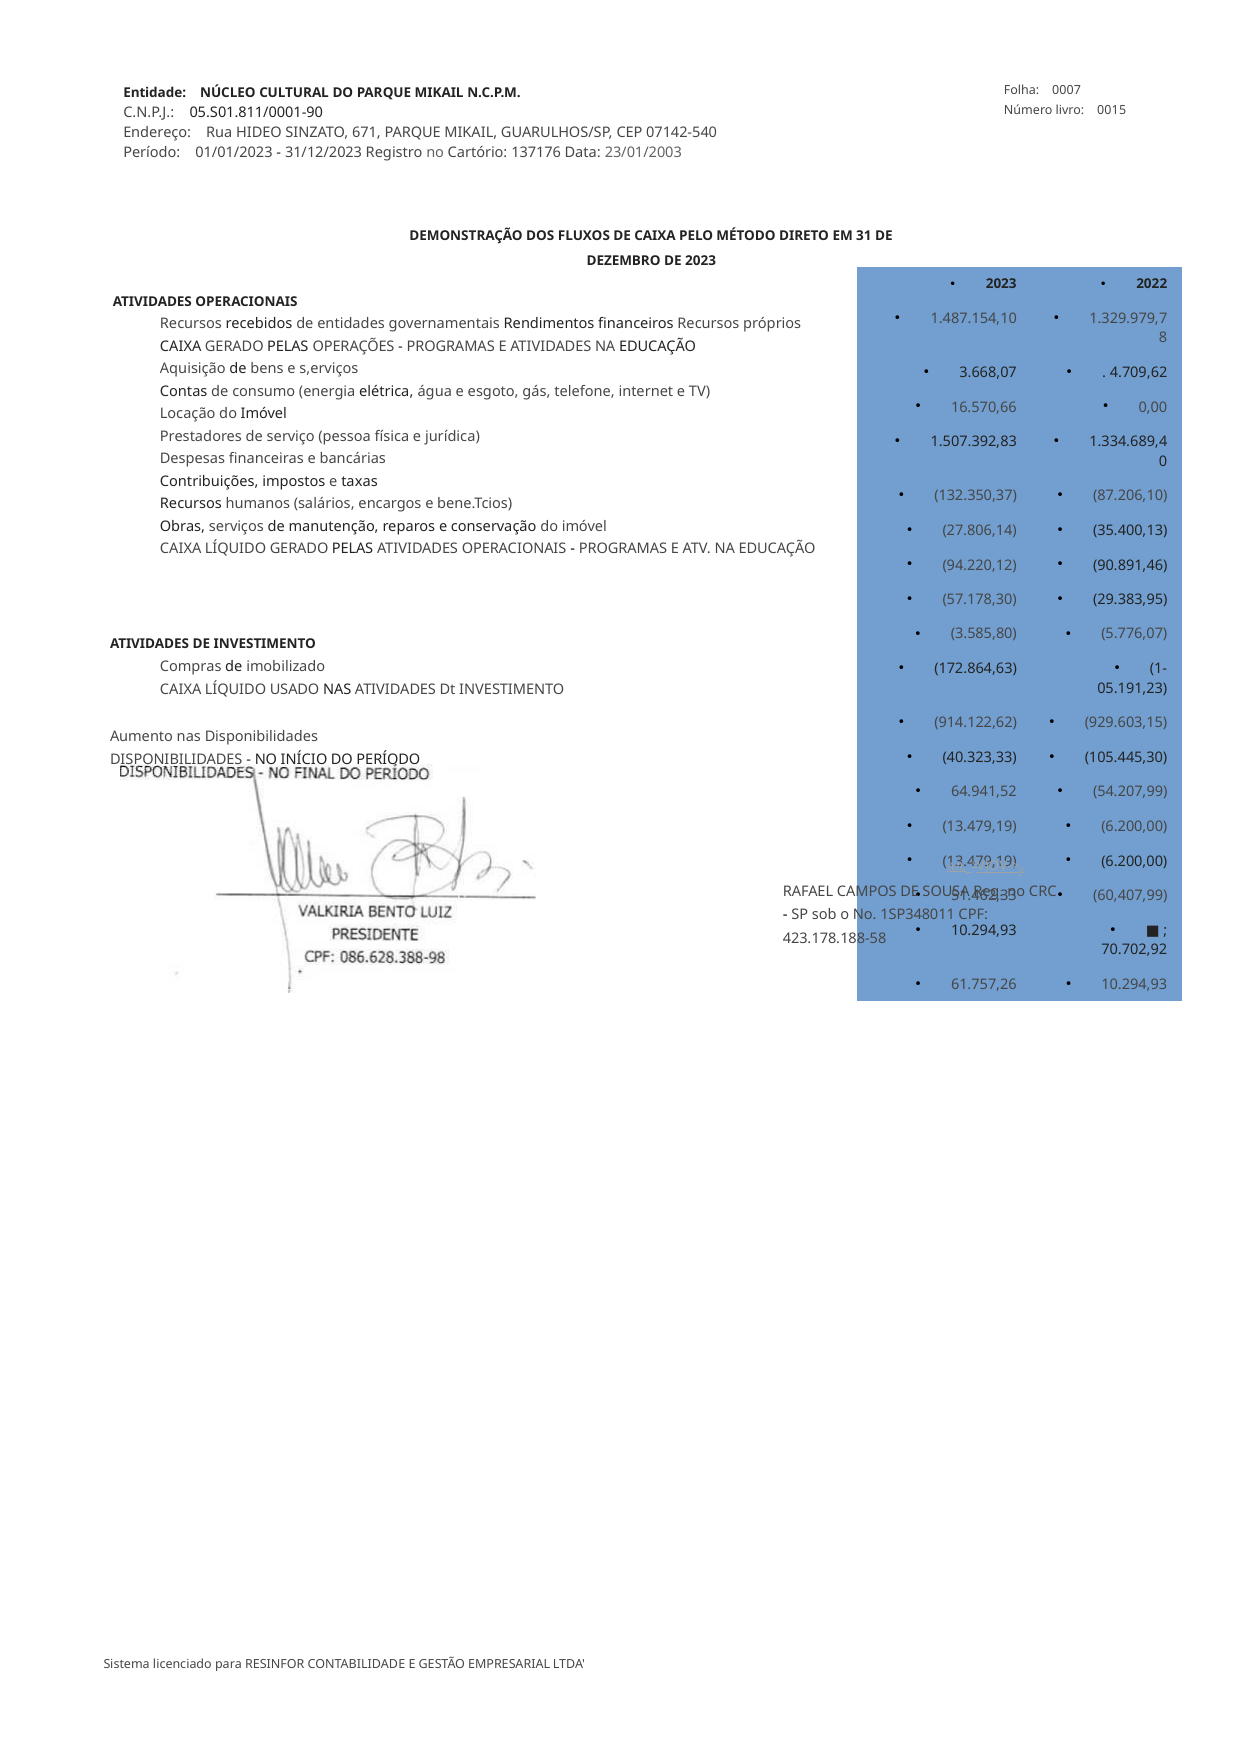

Folha: 0007
Número livro: 0015
Entidade: NÚCLEO CULTURAL DO PARQUE MIKAIL N.C.P.M.
C.N.P.J.: 05.S01.811/0001-90
Endereço: Rua HIDEO SINZATO, 671, PARQUE MIKAIL, GUARULHOS/SP, CEP 07142-540
Período: 01/01/2023 - 31/12/2023 Registro no Cartório: 137176 Data: 23/01/2003
DEMONSTRAÇÃO DOS FLUXOS DE CAIXA PELO MÉTODO DIRETO EM 31 DE DEZEMBRO DE 2023
| 2023 | 2022 |
| --- | --- |
| 1.487.154,10 | 1.329.979,78 |
| 3.668,07 | . 4.709,62 |
| 16.570,66 | 0,00 |
| 1.507.392,83 | 1.334.689,40 |
| (132.350,37) | (87.206,10) |
| (27.806,14) | (35.400,13) |
| (94.220,12) | (90.891,46) |
| (57.178,30) | (29.383,95) |
| (3.585,80) | (5.776,07) |
| (172.864,63) | (1-05.191,23) |
| (914.122,62) | (929.603,15) |
| (40.323,33) | (105.445,30) |
| 64.941,52 | (54.207,99) |
| (13.479,19) | (6.200,00) |
| (13.479,19) | (6.200,00) |
| 51.462,33 | (60,407,99) |
| 10.294,93 | ■ ; 70.702,92 |
| 61.757,26 | 10.294,93 |
ATIVIDADES OPERACIONAIS
Recursos recebidos de entidades governamentais Rendimentos financeiros Recursos próprios
CAIXA GERADO PELAS OPERAÇÕES - PROGRAMAS E ATIVIDADES NA EDUCAÇÃO
Aquisição de bens e s,erviços
Contas de consumo (energia elétrica, água e esgoto, gás, telefone, internet e TV)
Locação do Imóvel
Prestadores de serviço (pessoa física e jurídica)
Despesas financeiras e bancárias
Contribuições, impostos e taxas
Recursos humanos (salários, encargos e bene.Tcios)
Obras, serviços de manutenção, reparos e conservação do imóvel
CAIXA LÍQUIDO GERADO PELAS ATIVIDADES OPERACIONAIS - PROGRAMAS E ATV. NA EDUCAÇÃO
ATIVIDADES DE INVESTIMENTO
Compras de imobilizado
CAIXA LÍQUIDO USADO NAS ATIVIDADES Dt INVESTIMENTO
Aumento nas Disponibilidades DISPONIBILIDADES - NO INÍCIO DO PERÍODO
AjL <V)ov->j, RAFAEL CAMPOS DE SOUSA Reg. no CRC - SP sob o No. 1SP348011 CPF: 423.178.188-58
Sistema licenciado para RESINFOR CONTABILIDADE E GESTÃO EMPRESARIAL LTDa'